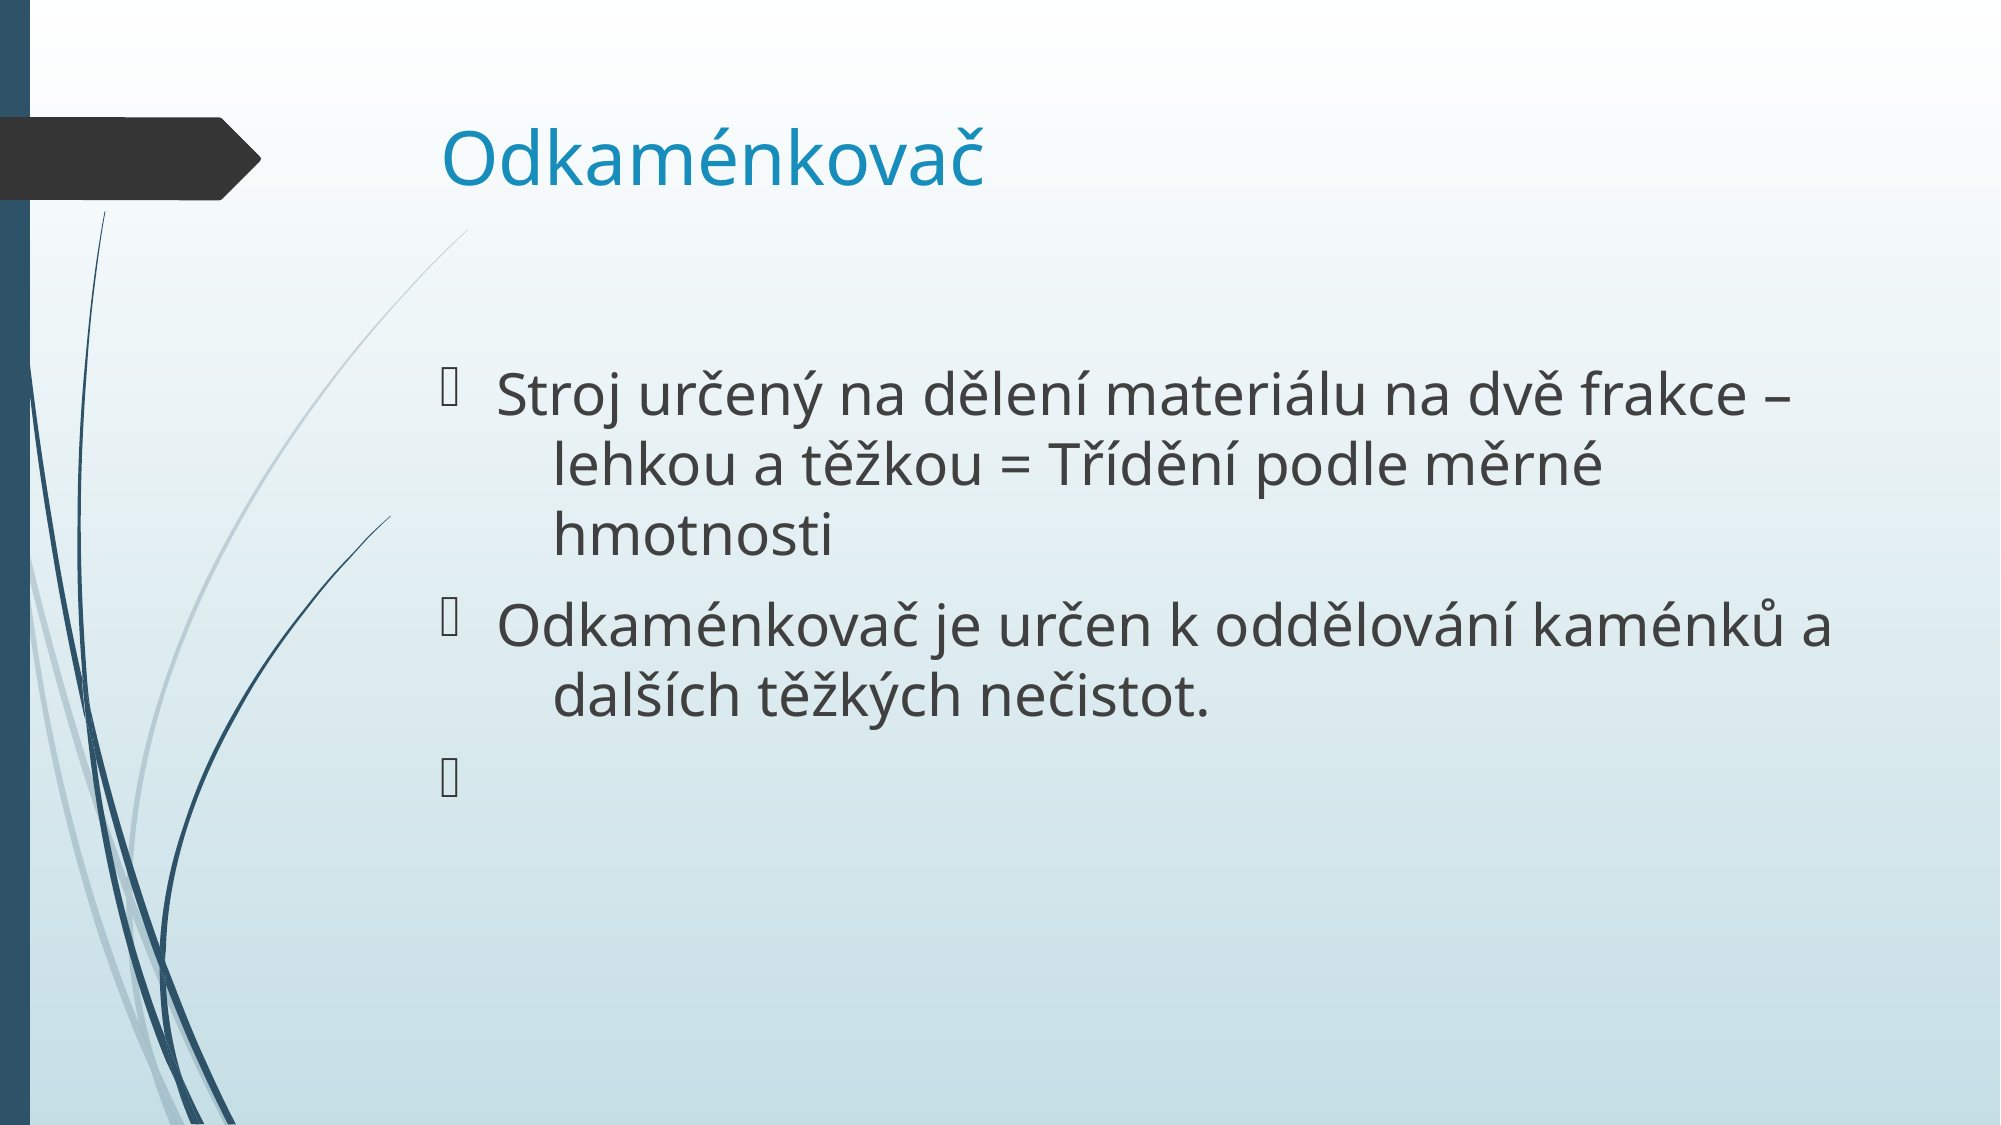

# Odkaménkovač
Stroj určený na dělení materiálu na dvě frakce – lehkou a těžkou = Třídění podle měrné hmotnosti
Odkaménkovač je určen k oddělování kaménků a dalších těžkých nečistot.